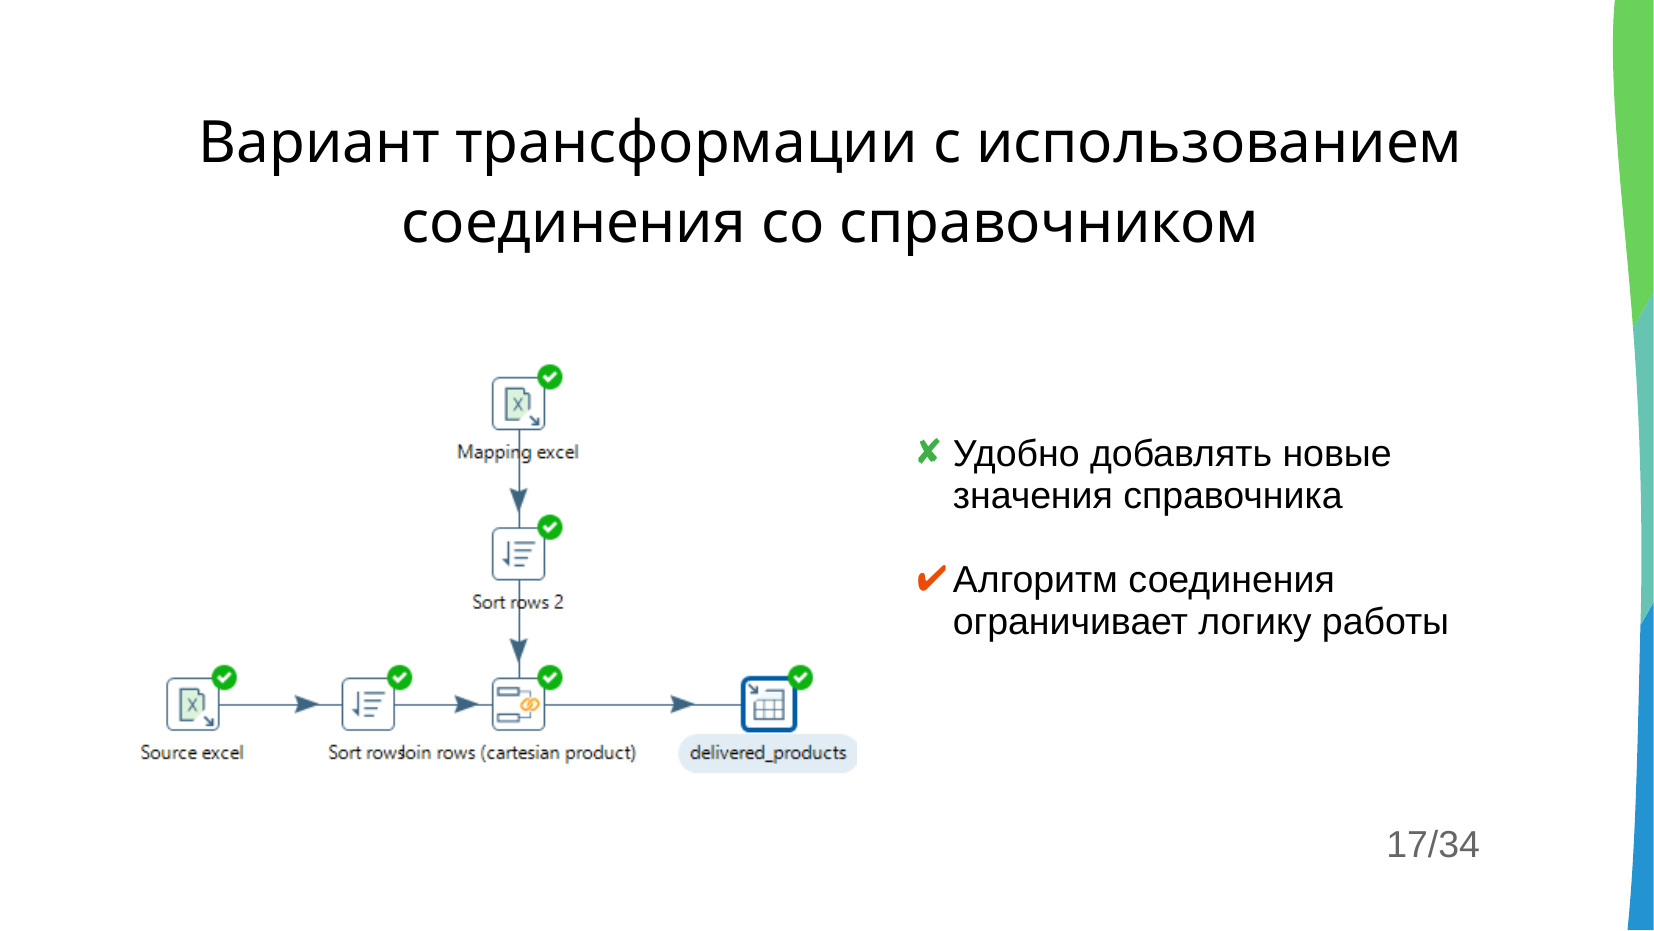

# Вариант трансформации с использованием соединения со справочником
Удобно добавлять новые
значения справочника
Алгоритм соединения
ограничивает логику работы